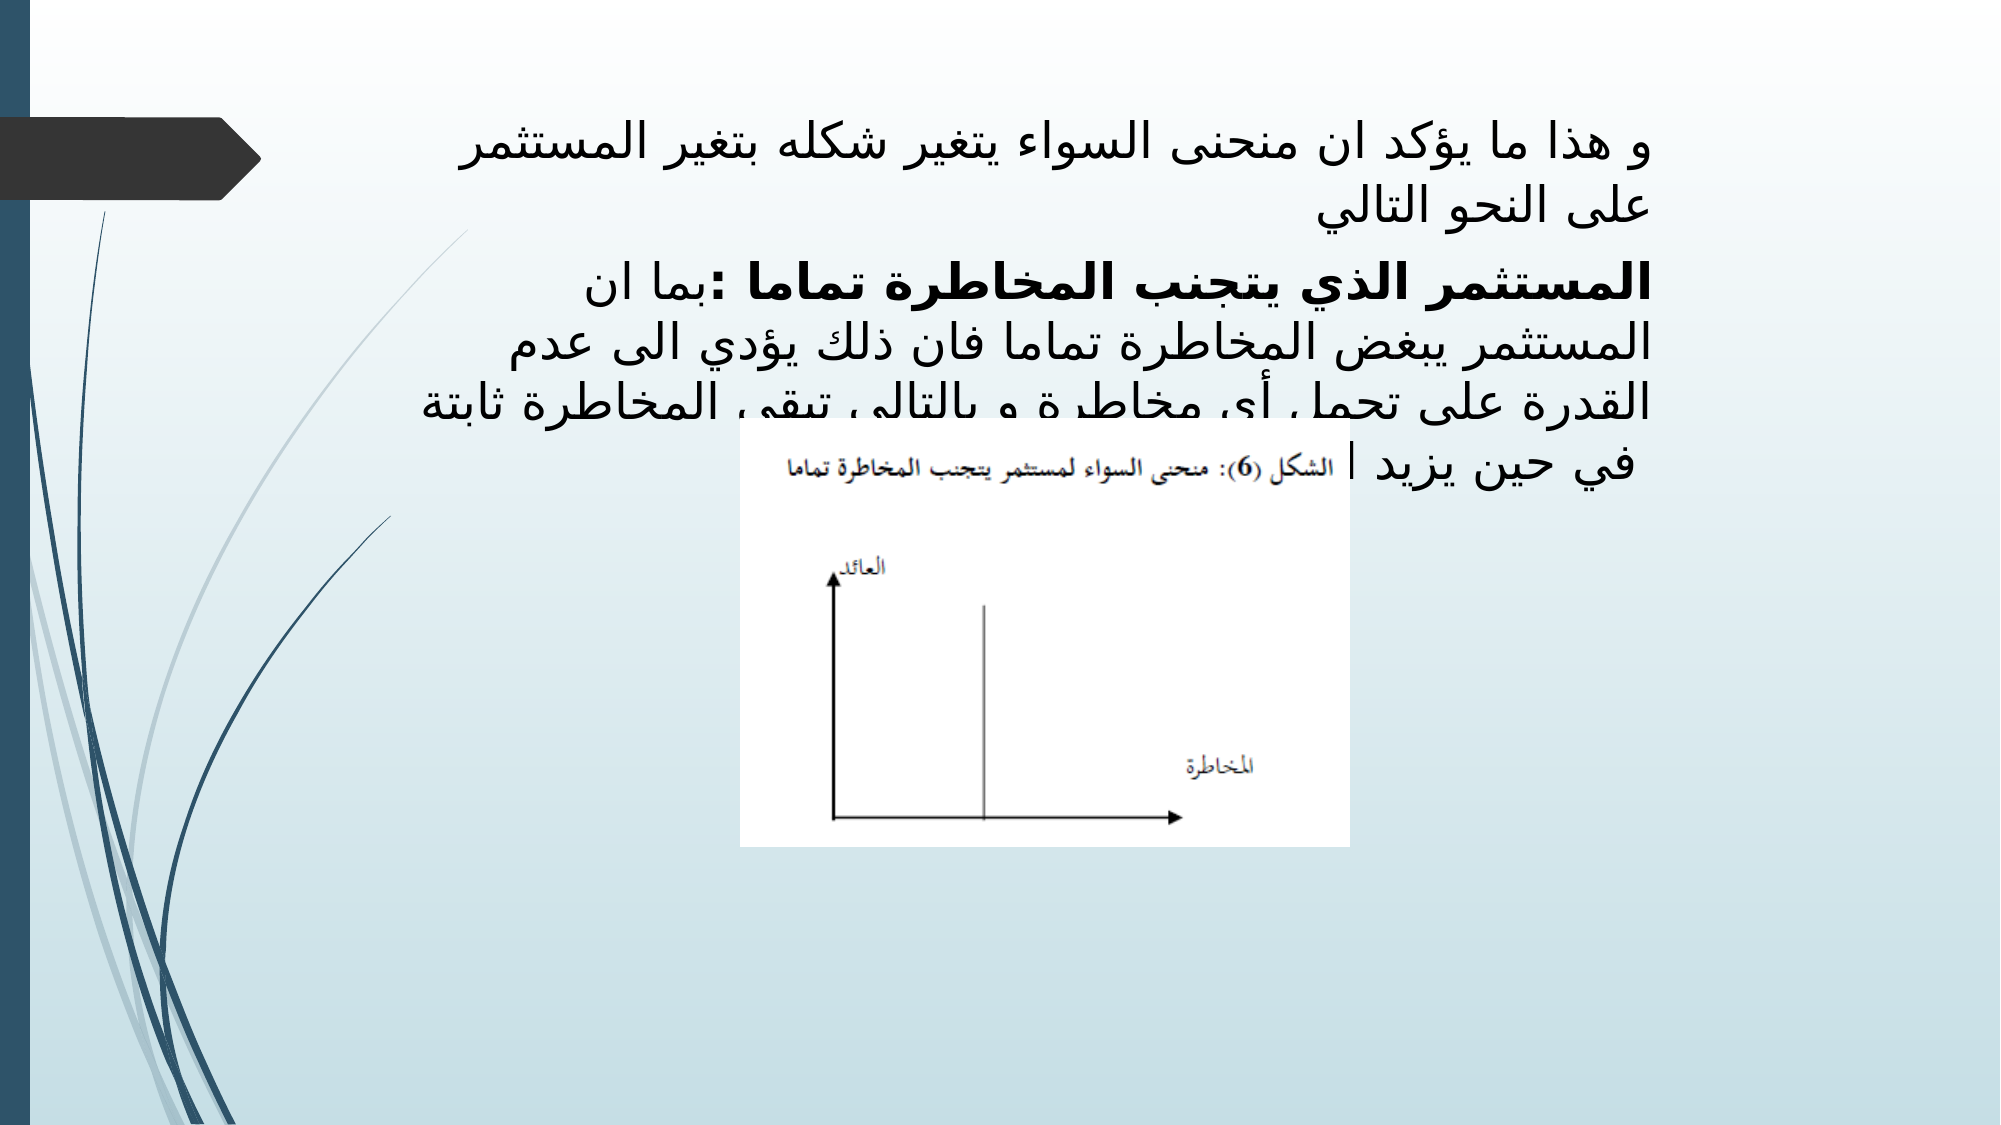

و هذا ما يؤكد ان منحنى السواء يتغير شكله بتغير المستثمر على النحو التالي
المستثمر الذي يتجنب المخاطرة تماما :بما ان المستثمر يبغض المخاطرة تماما فان ذلك يؤدي الى عدم القدرة على تحمل أي مخاطرة و بالتالي تبقى المخاطرة ثابتة في حين يزيد العائد